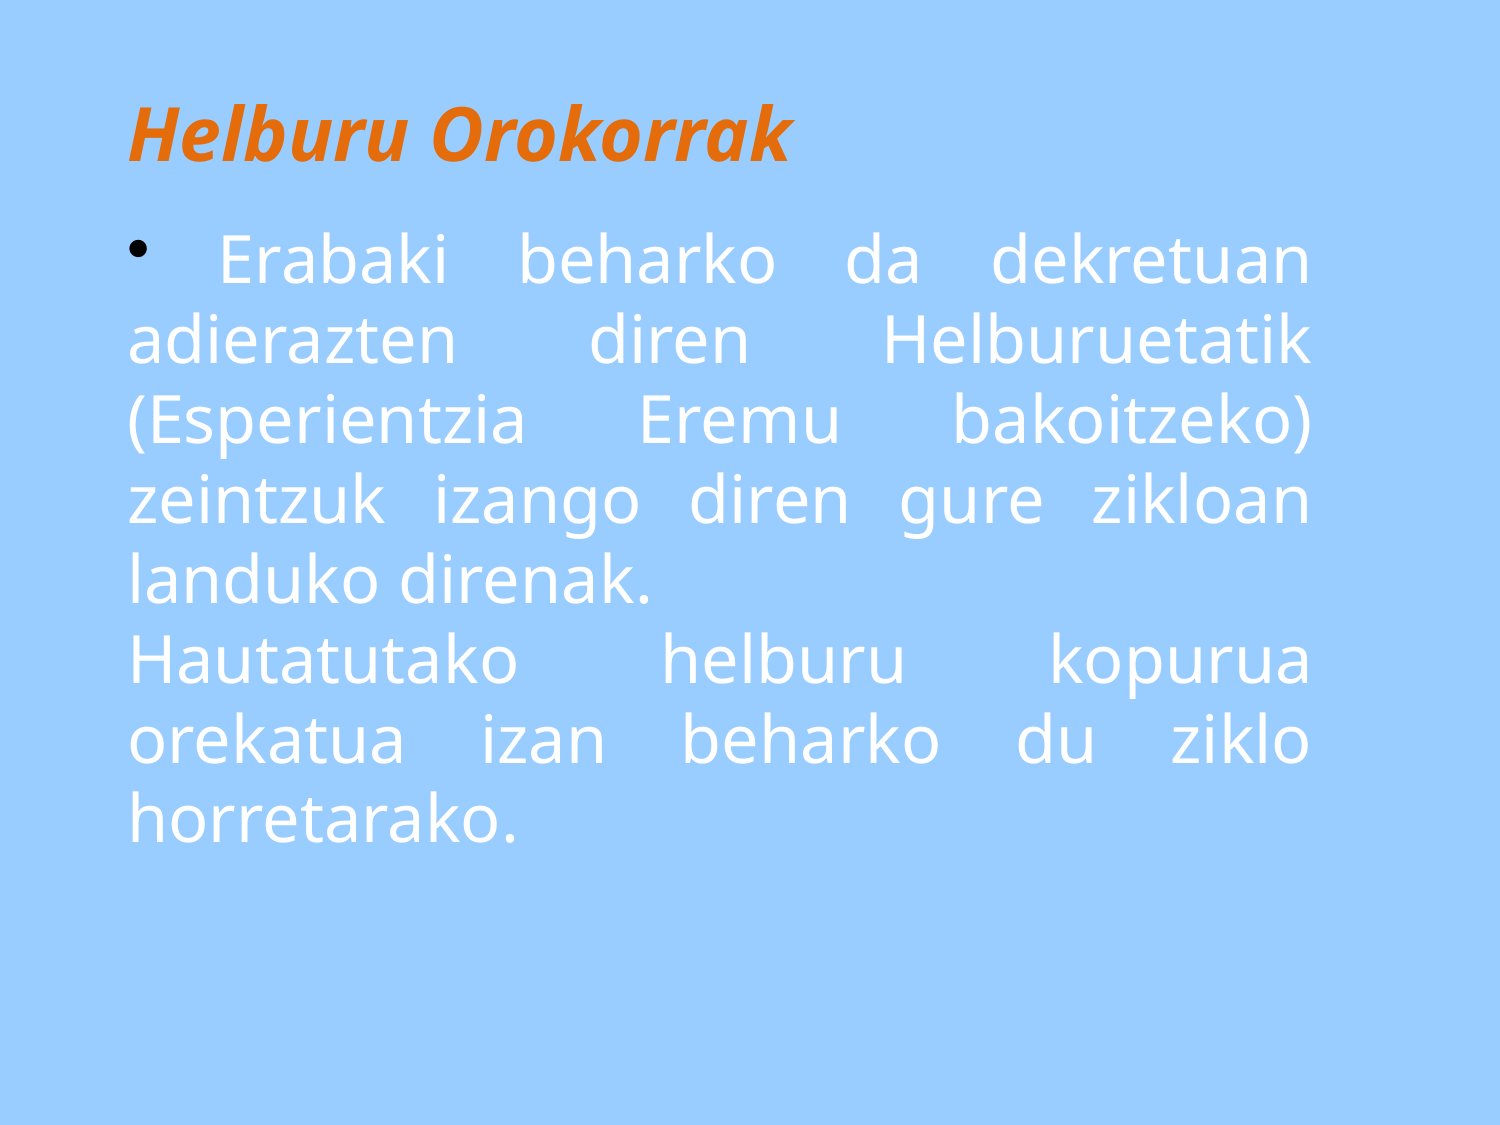

Helburu Orokorrak
 Erabaki beharko da dekretuan adierazten diren Helburuetatik (Esperientzia Eremu bakoitzeko) zeintzuk izango diren gure zikloan landuko direnak.
Hautatutako helburu kopurua orekatua izan beharko du ziklo horretarako.